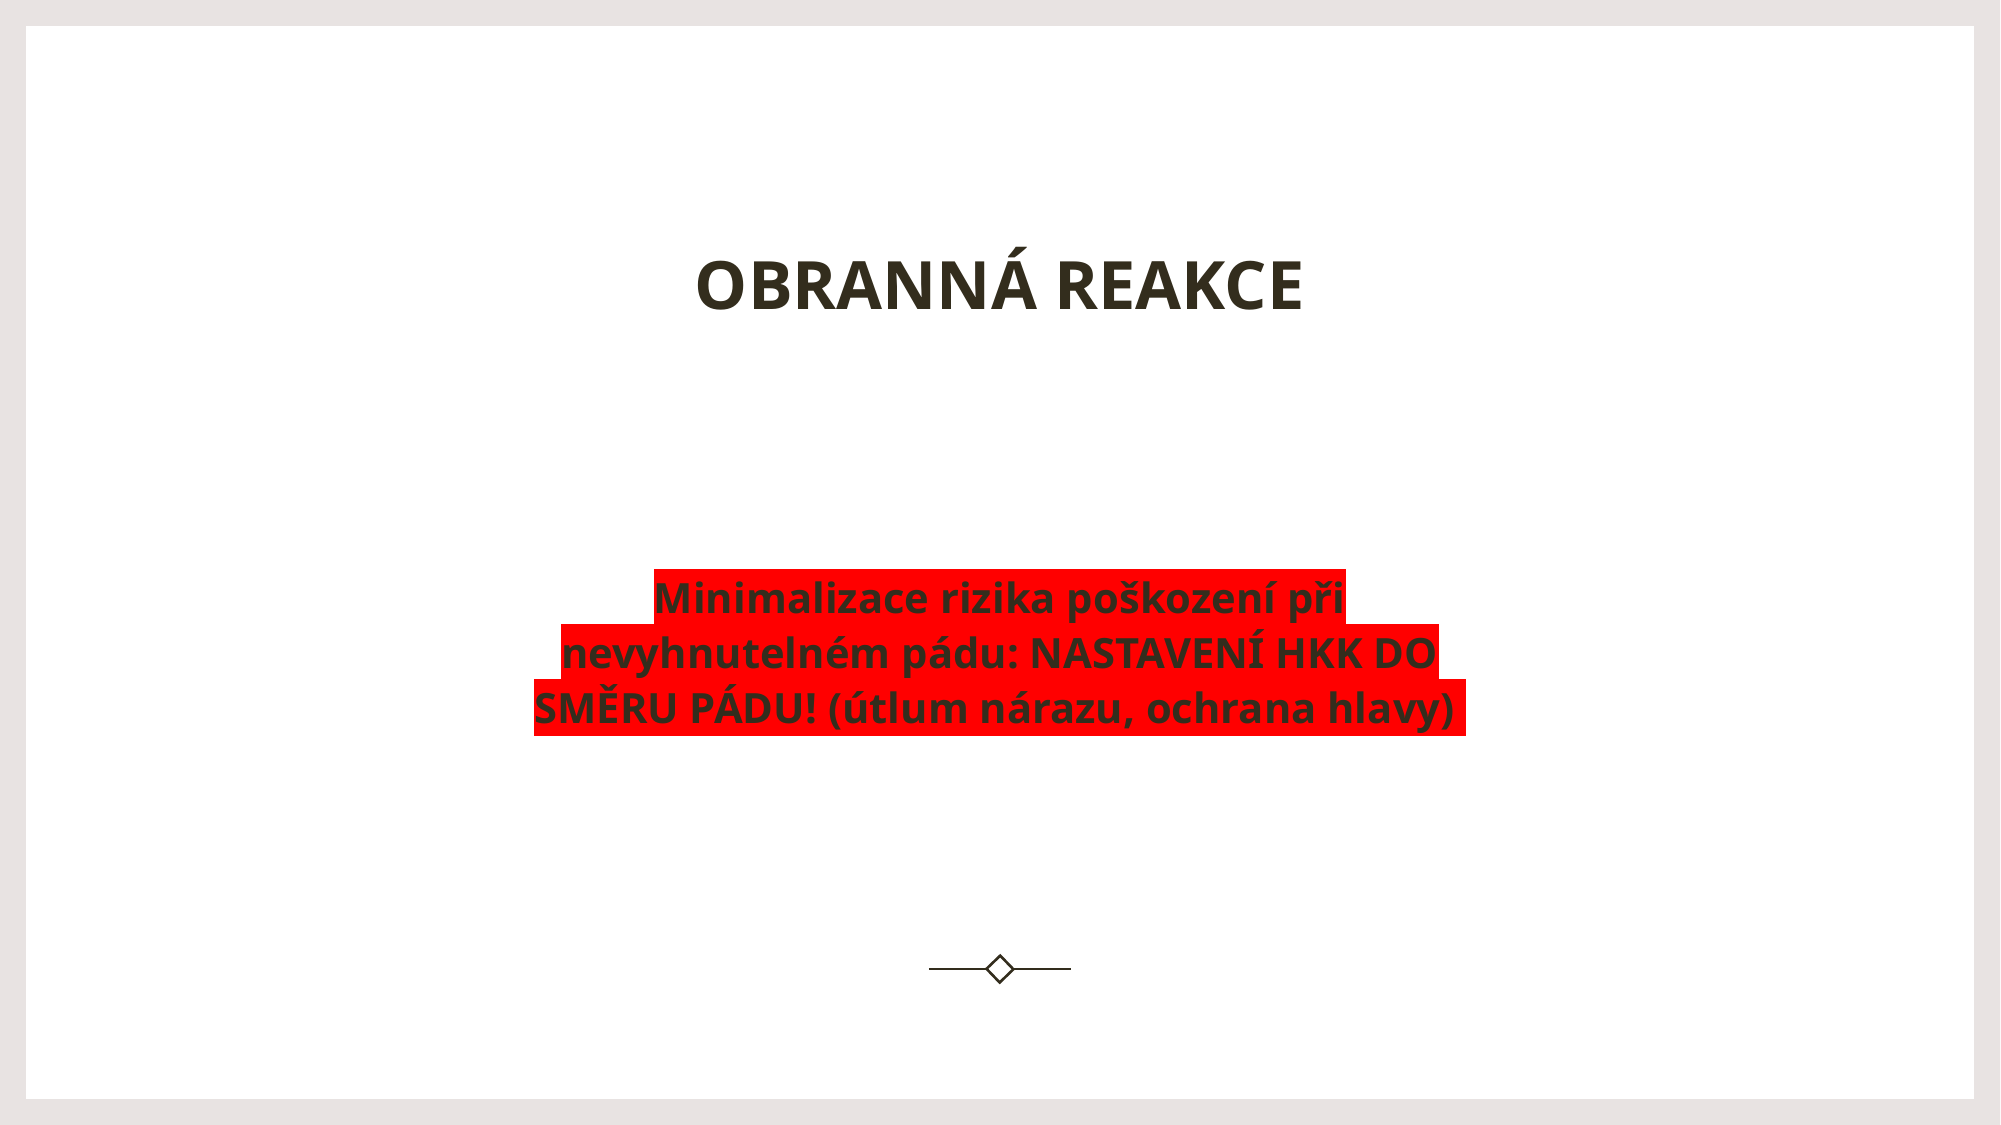

# OBRANNÁ REAKCE
Minimalizace rizika poškození při nevyhnutelném pádu: NASTAVENÍ HKK DO SMĚRU PÁDU! (útlum nárazu, ochrana hlavy)